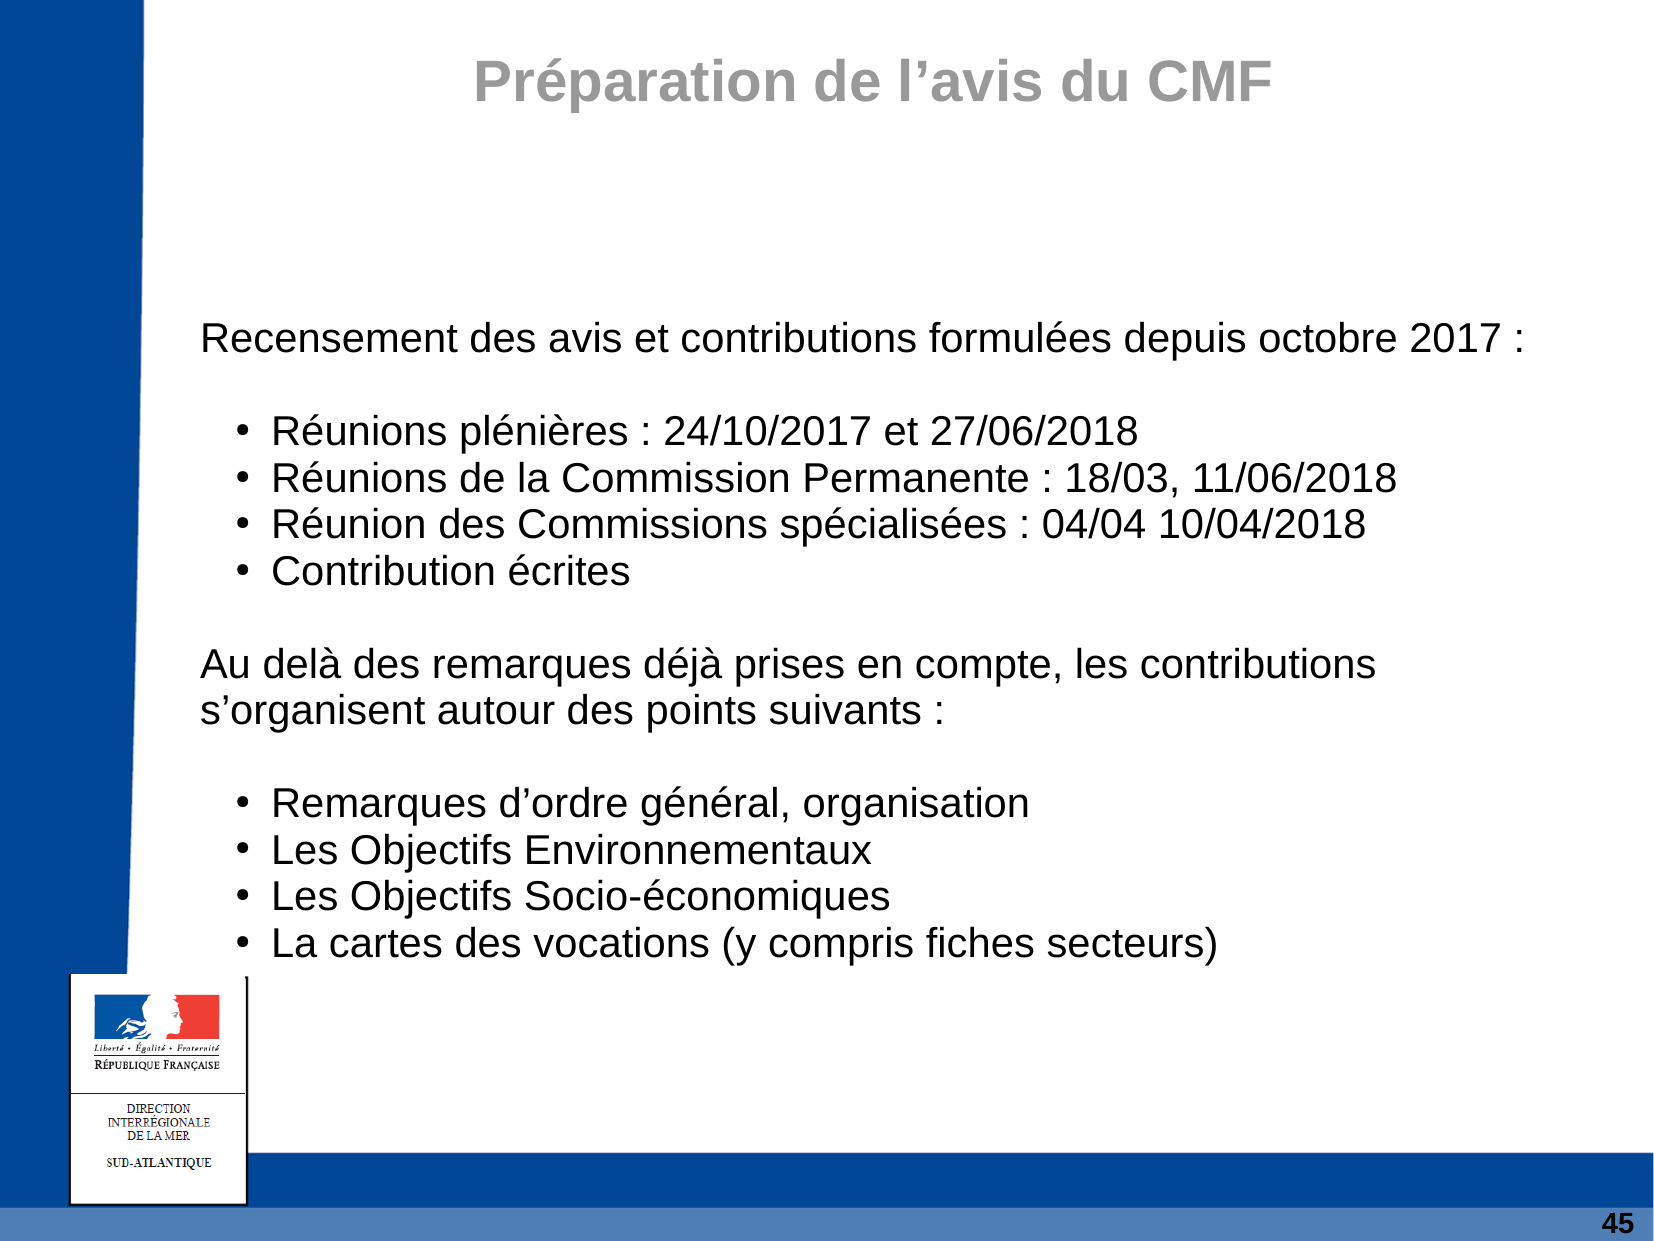

Préparation de l’avis du CMF
Recensement des avis et contributions formulées depuis octobre 2017 :
Réunions plénières : 24/10/2017 et 27/06/2018
Réunions de la Commission Permanente : 18/03, 11/06/2018
Réunion des Commissions spécialisées : 04/04 10/04/2018
Contribution écrites
Au delà des remarques déjà prises en compte, les contributions s’organisent autour des points suivants :
Remarques d’ordre général, organisation
Les Objectifs Environnementaux
Les Objectifs Socio-économiques
La cartes des vocations (y compris fiches secteurs)